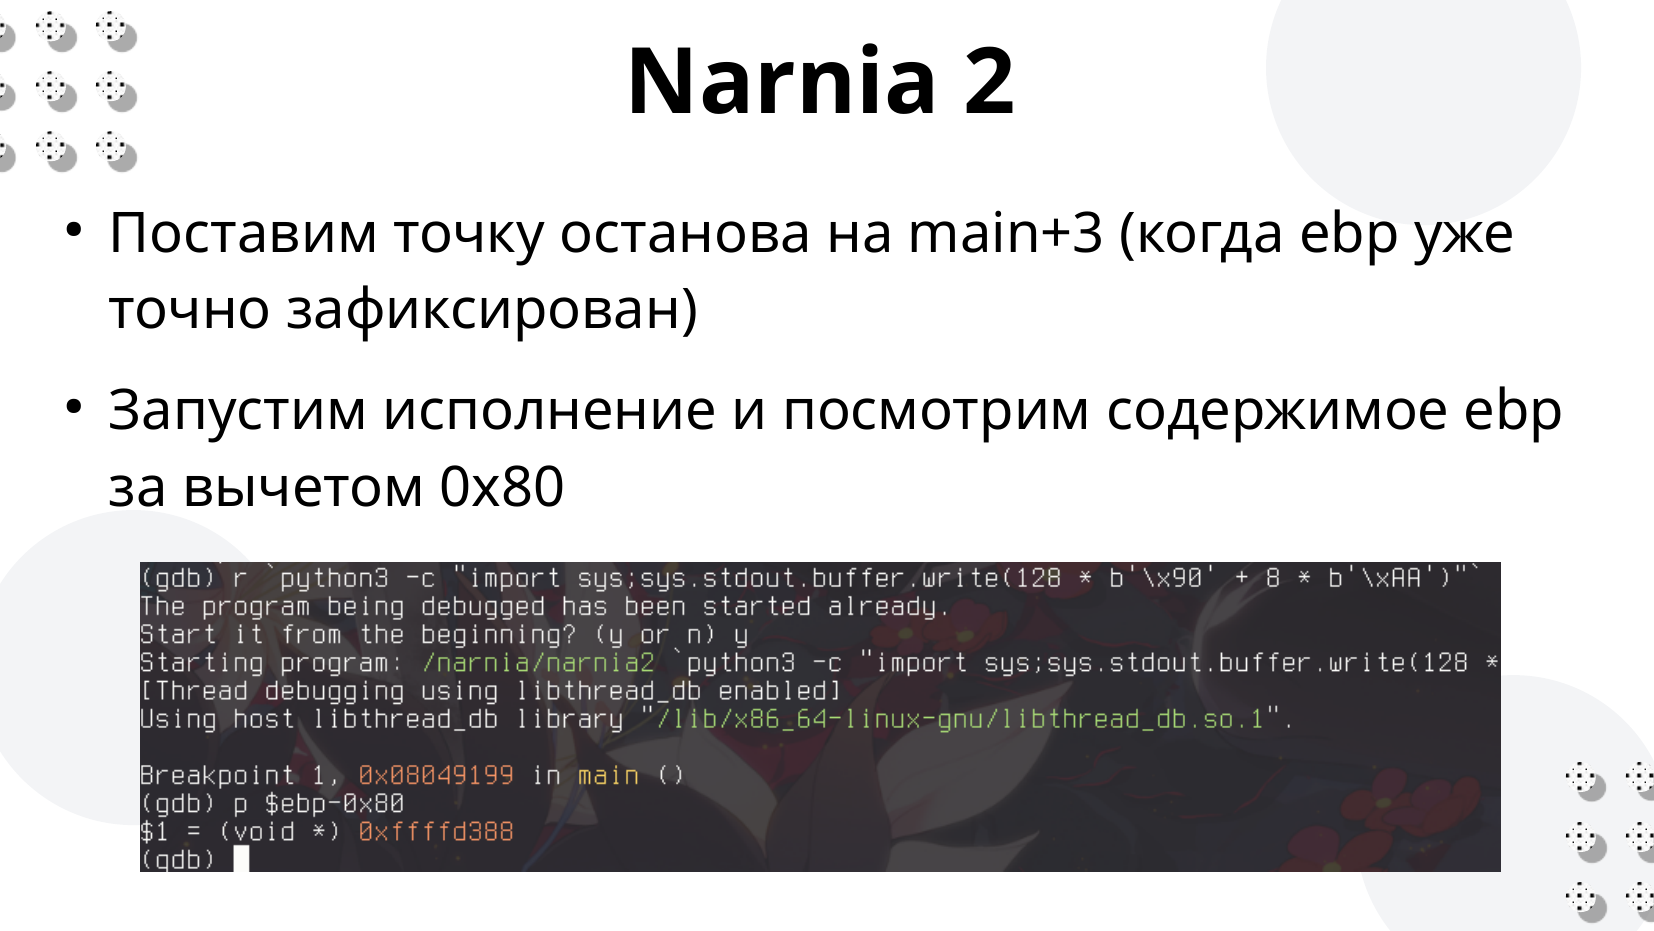

# Narnia 2
Поставим точку останова на main+3 (когда ebp уже точно зафиксирован)
Запустим исполнение и посмотрим содержимое ebp за вычетом 0x80